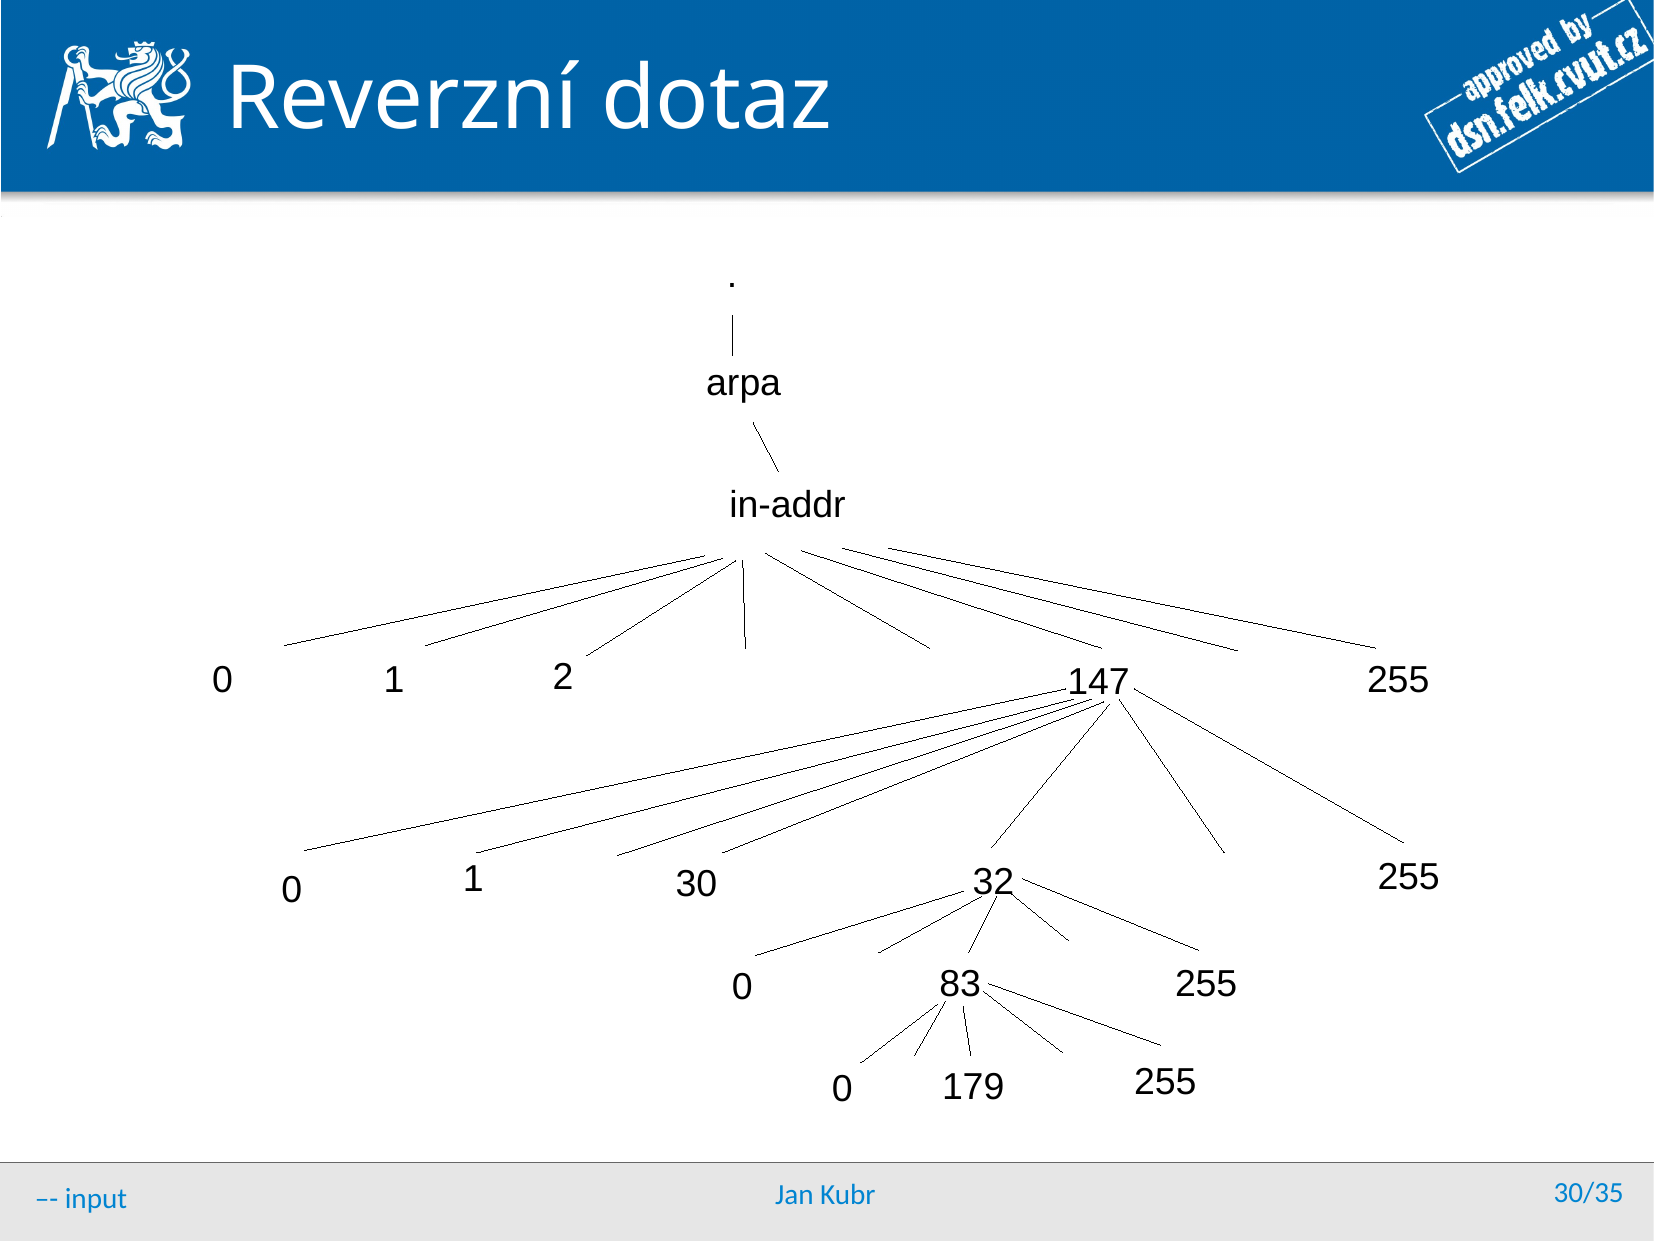

# Reverzní dotaz
.
arpa
in-addr
2
0
1
255
147
255
1
32
30
0
83
255
0
255
179
0
30
Jan Kubr
02/2006